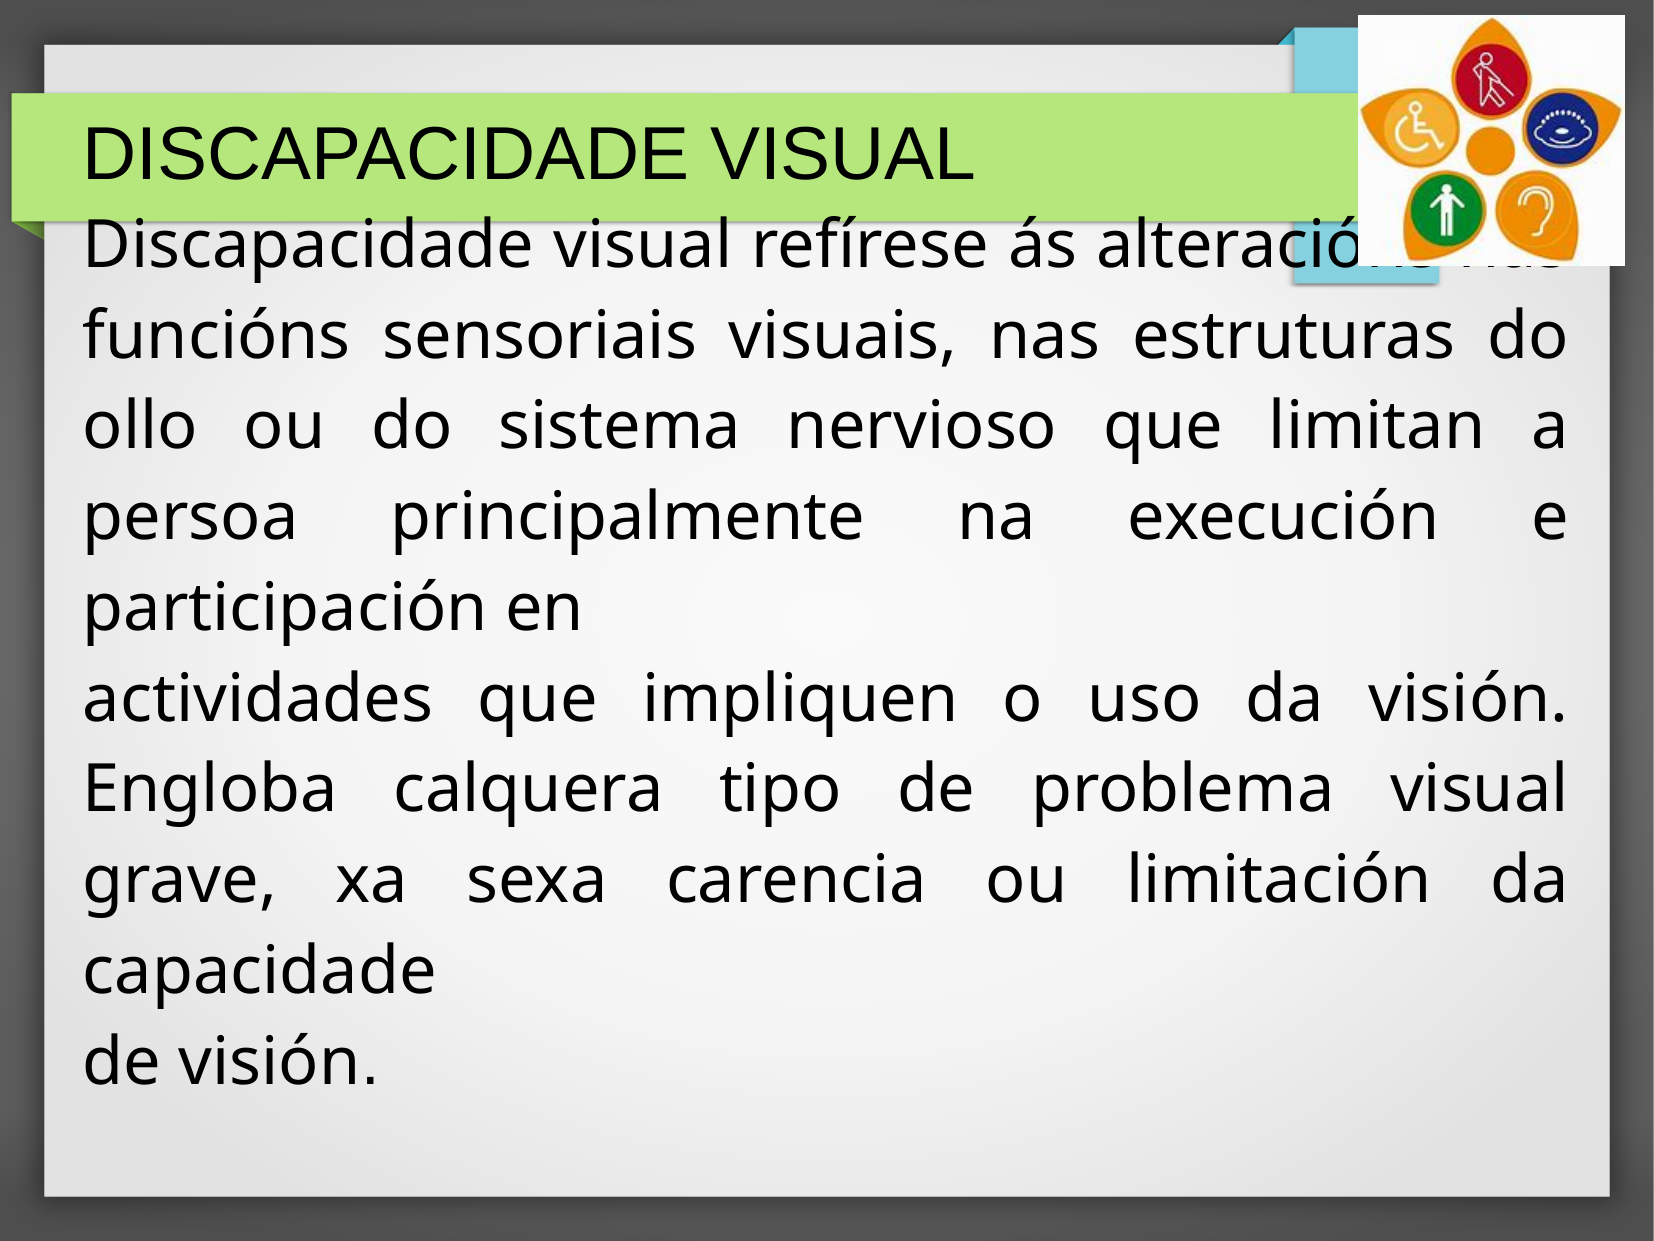

# DISCAPACIDADE VISUAL
Discapacidade visual refírese ás alteracións nas funcións sensoriais visuais, nas estruturas do ollo ou do sistema nervioso que limitan a persoa principalmente na execución e participación en
actividades que impliquen o uso da visión. Engloba calquera tipo de problema visual grave, xa sexa carencia ou limitación da capacidade
de visión.